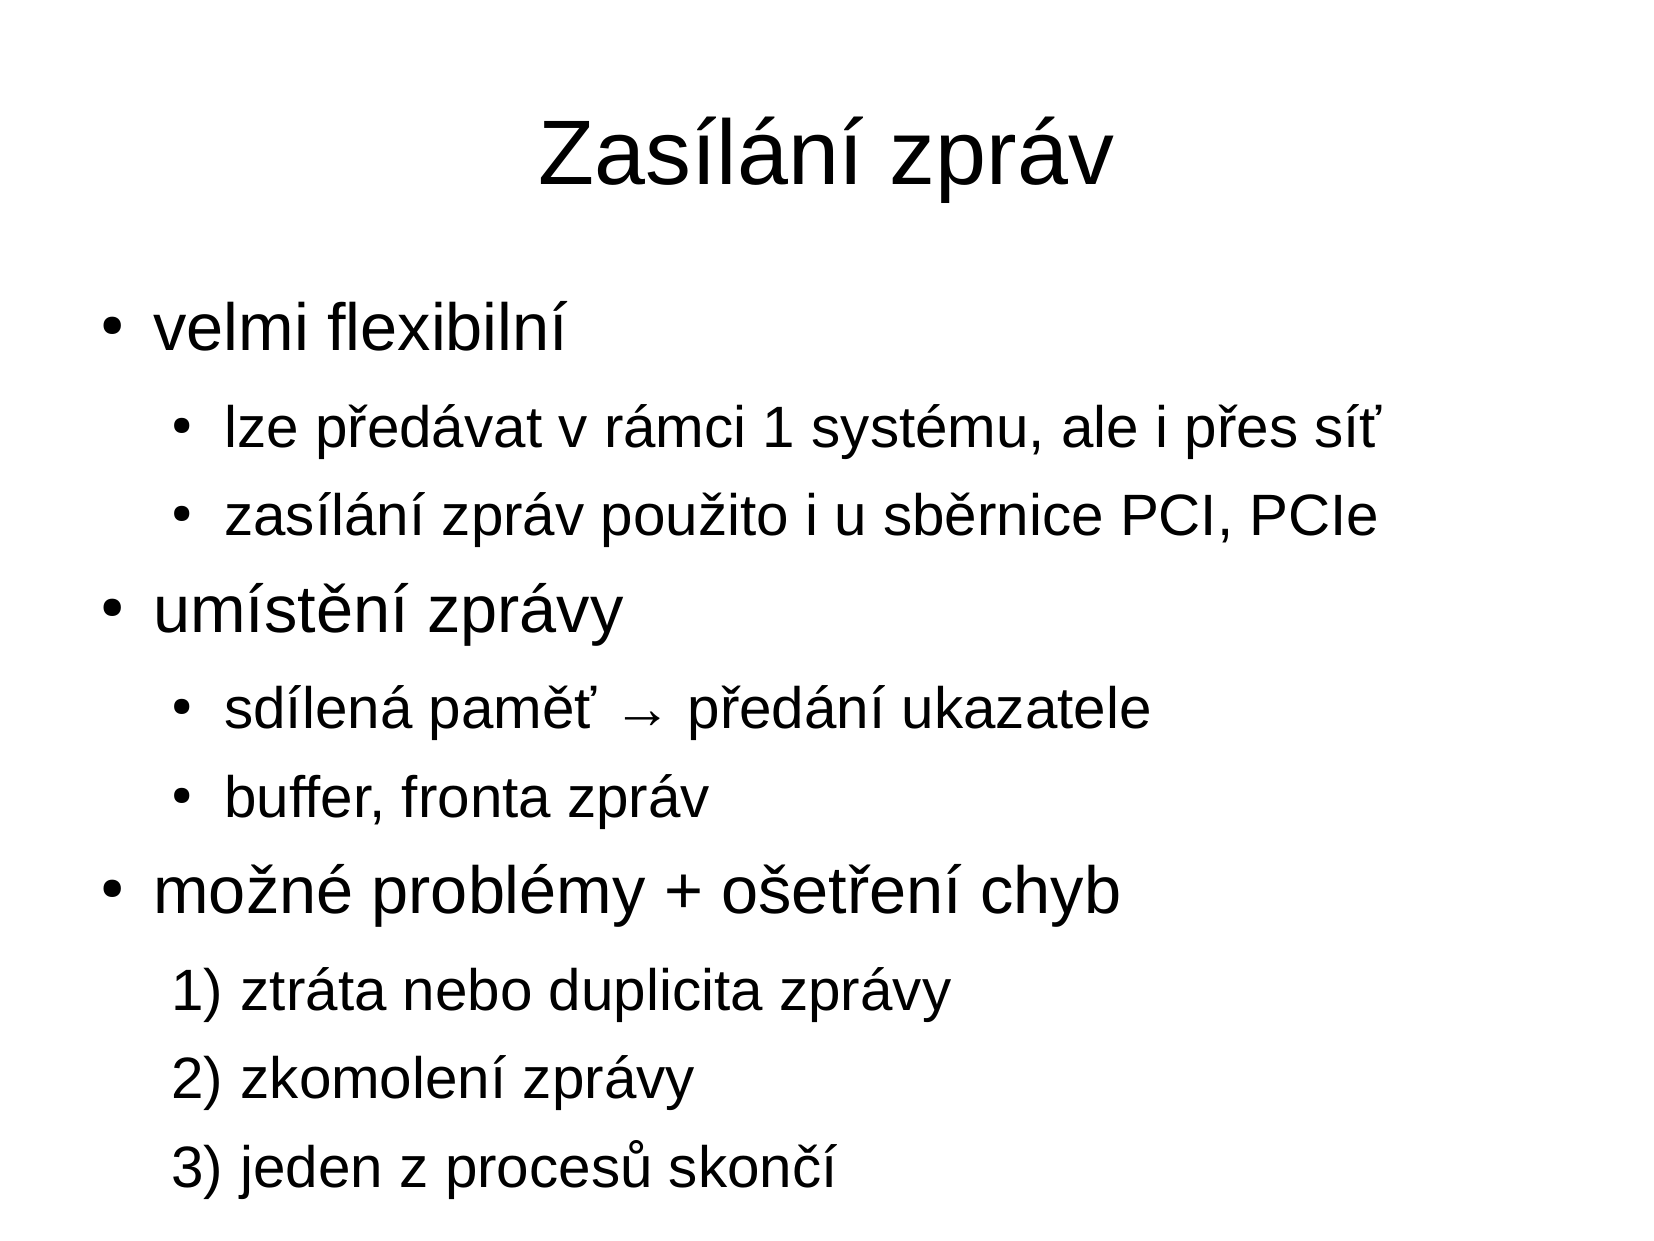

# Zasílání zpráv
velmi flexibilní
lze předávat v rámci 1 systému, ale i přes síť
zasílání zpráv použito i u sběrnice PCI, PCIe
umístění zprávy
sdílená paměť → předání ukazatele
buffer, fronta zpráv
možné problémy + ošetření chyb
 ztráta nebo duplicita zprávy
 zkomolení zprávy
 jeden z procesů skončí